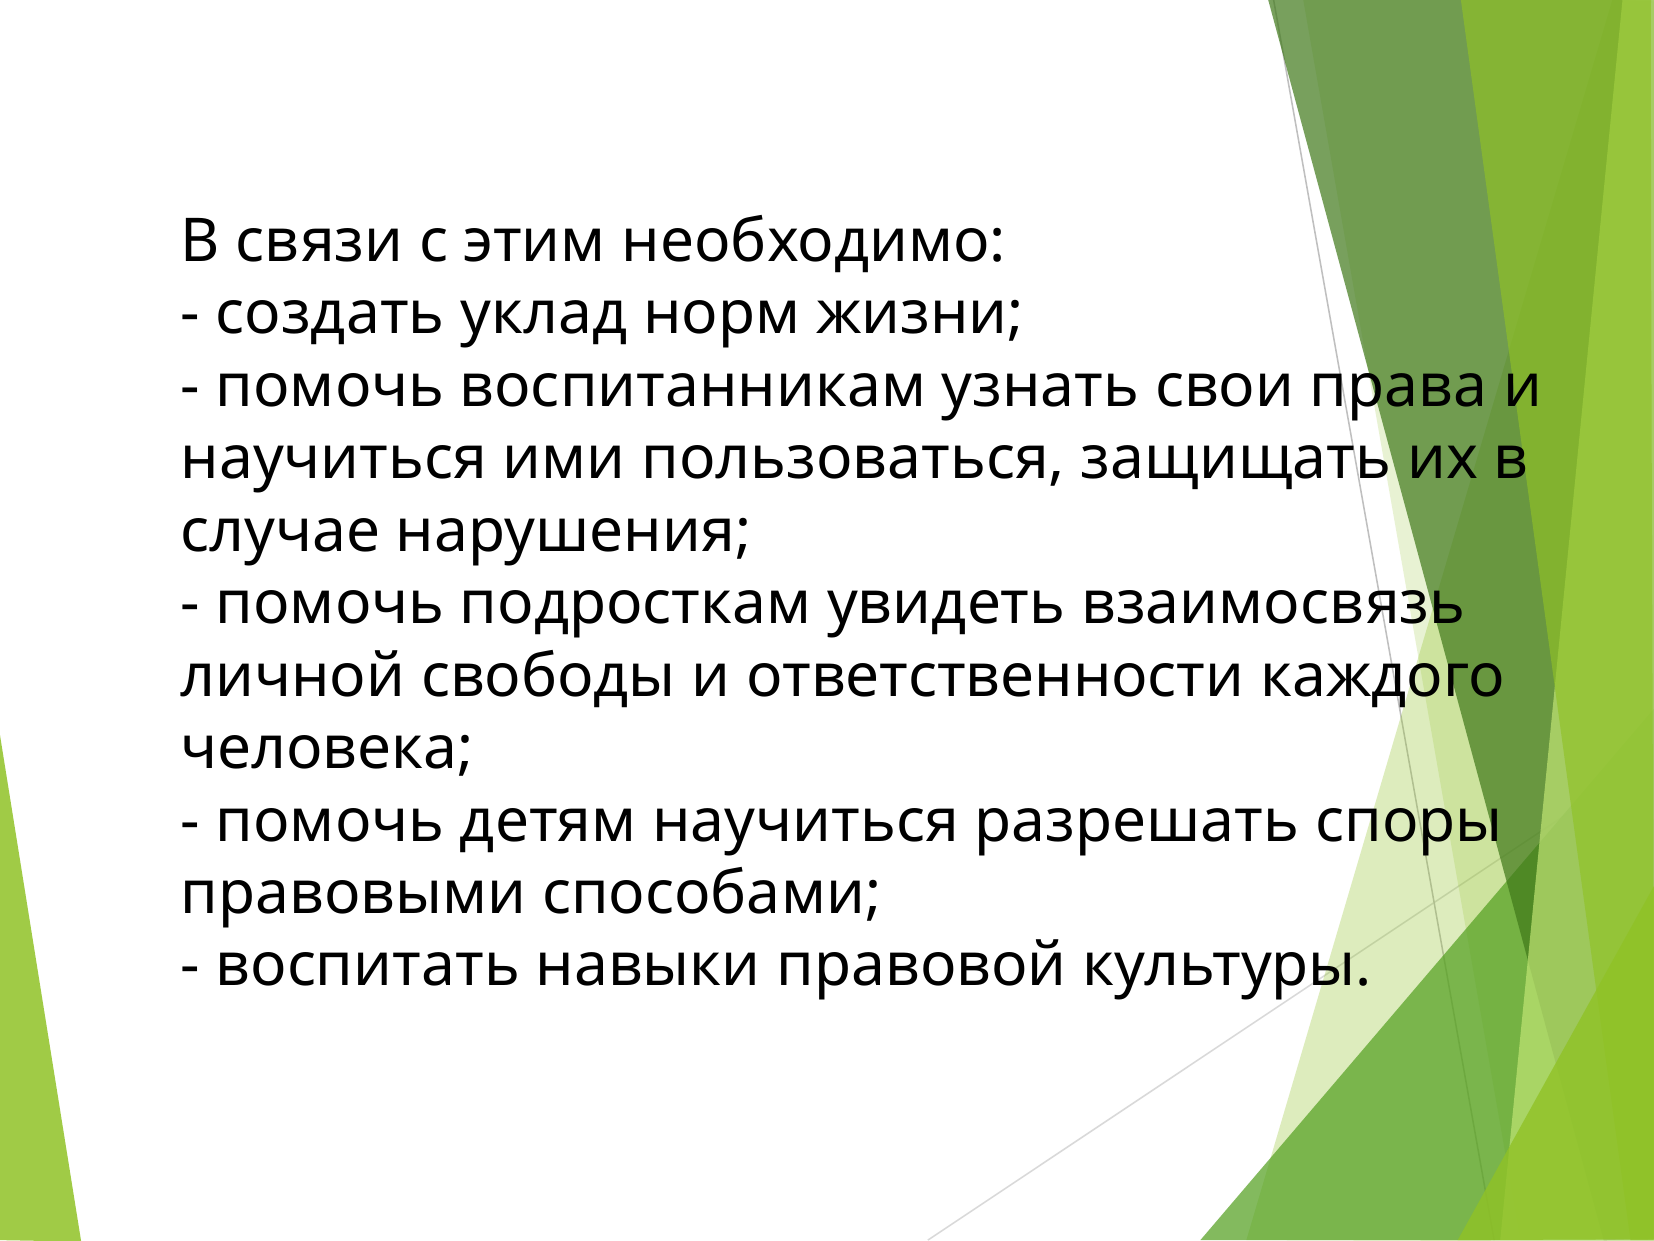

# В связи с этим необходимо: - создать уклад норм жизни; - помочь воспитанникам узнать свои права и научиться ими пользоваться, защищать их в случае нарушения; - помочь подросткам увидеть взаимосвязь личной свободы и ответственности каждого человека; - помочь детям научиться разрешать споры правовыми способами; - воспитать навыки правовой культуры.